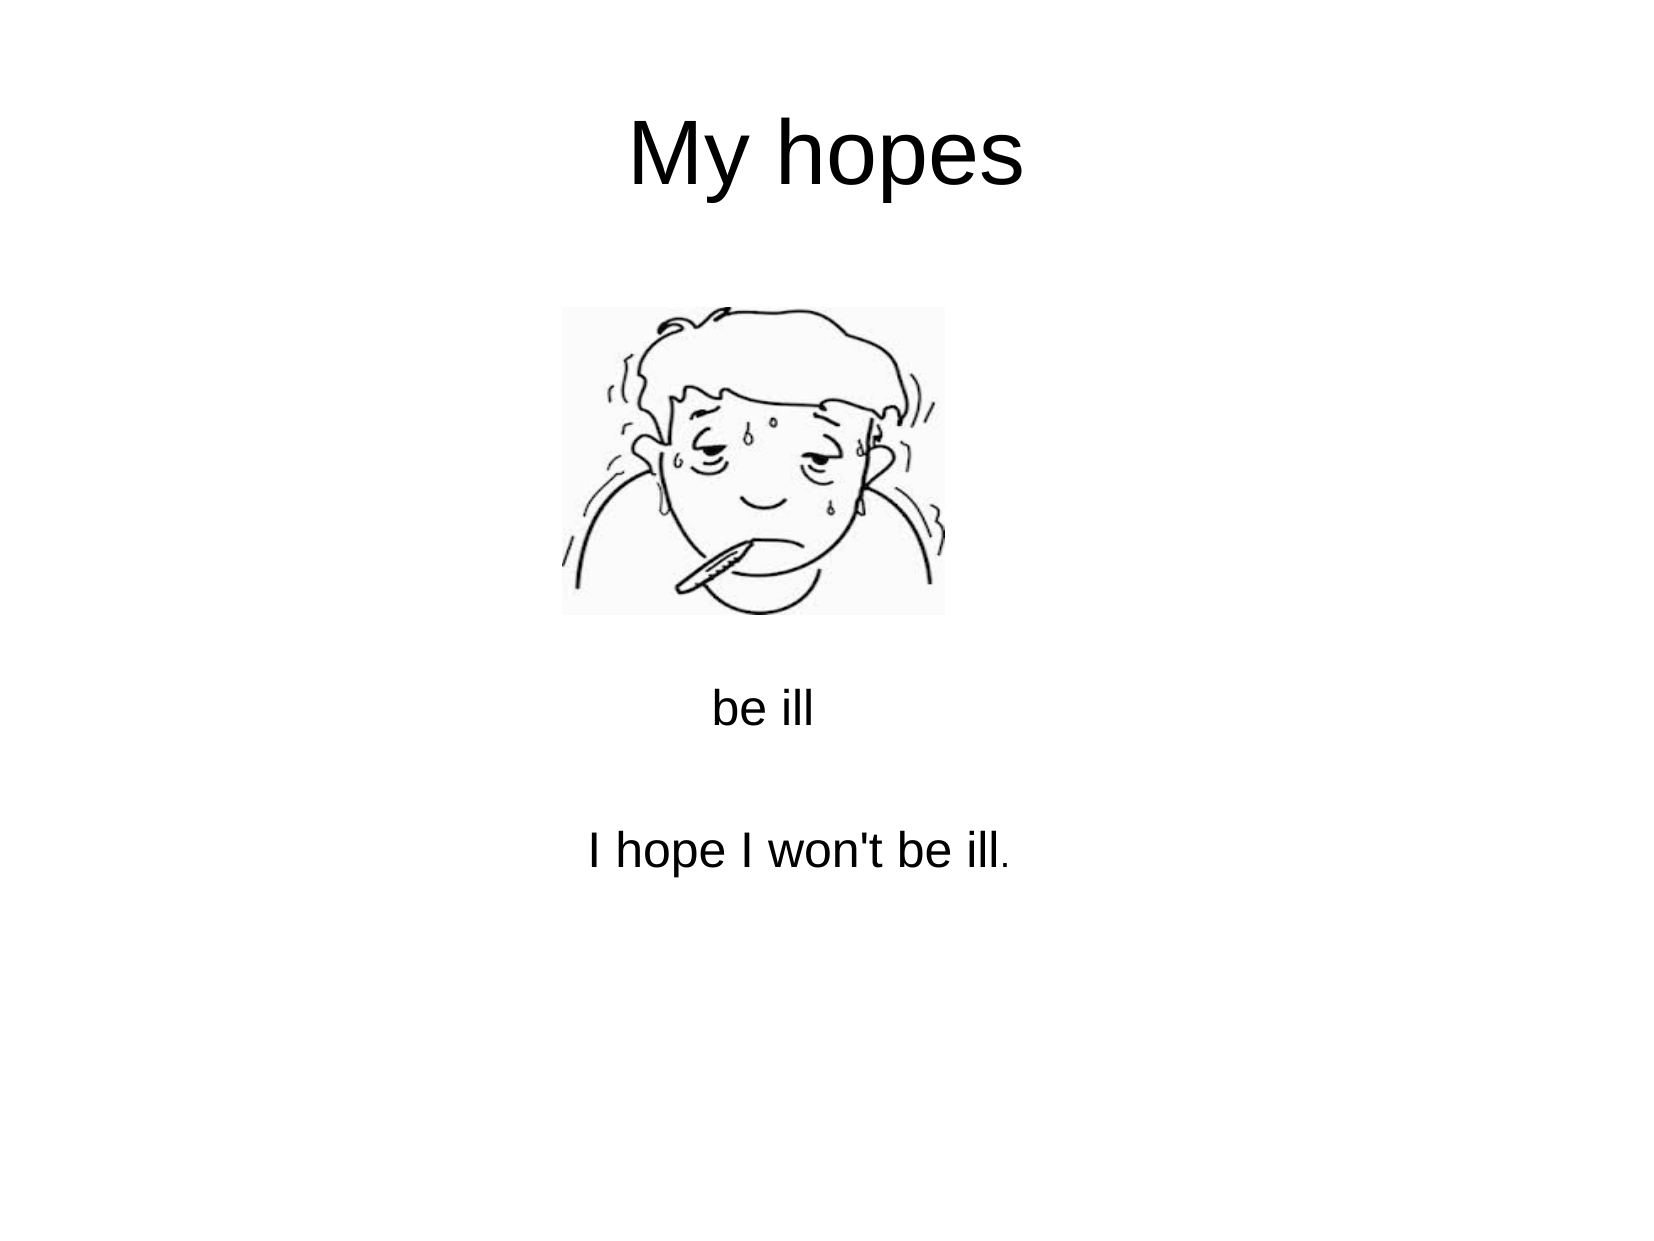

# My hopes
be ill
I hope I won't be ill.